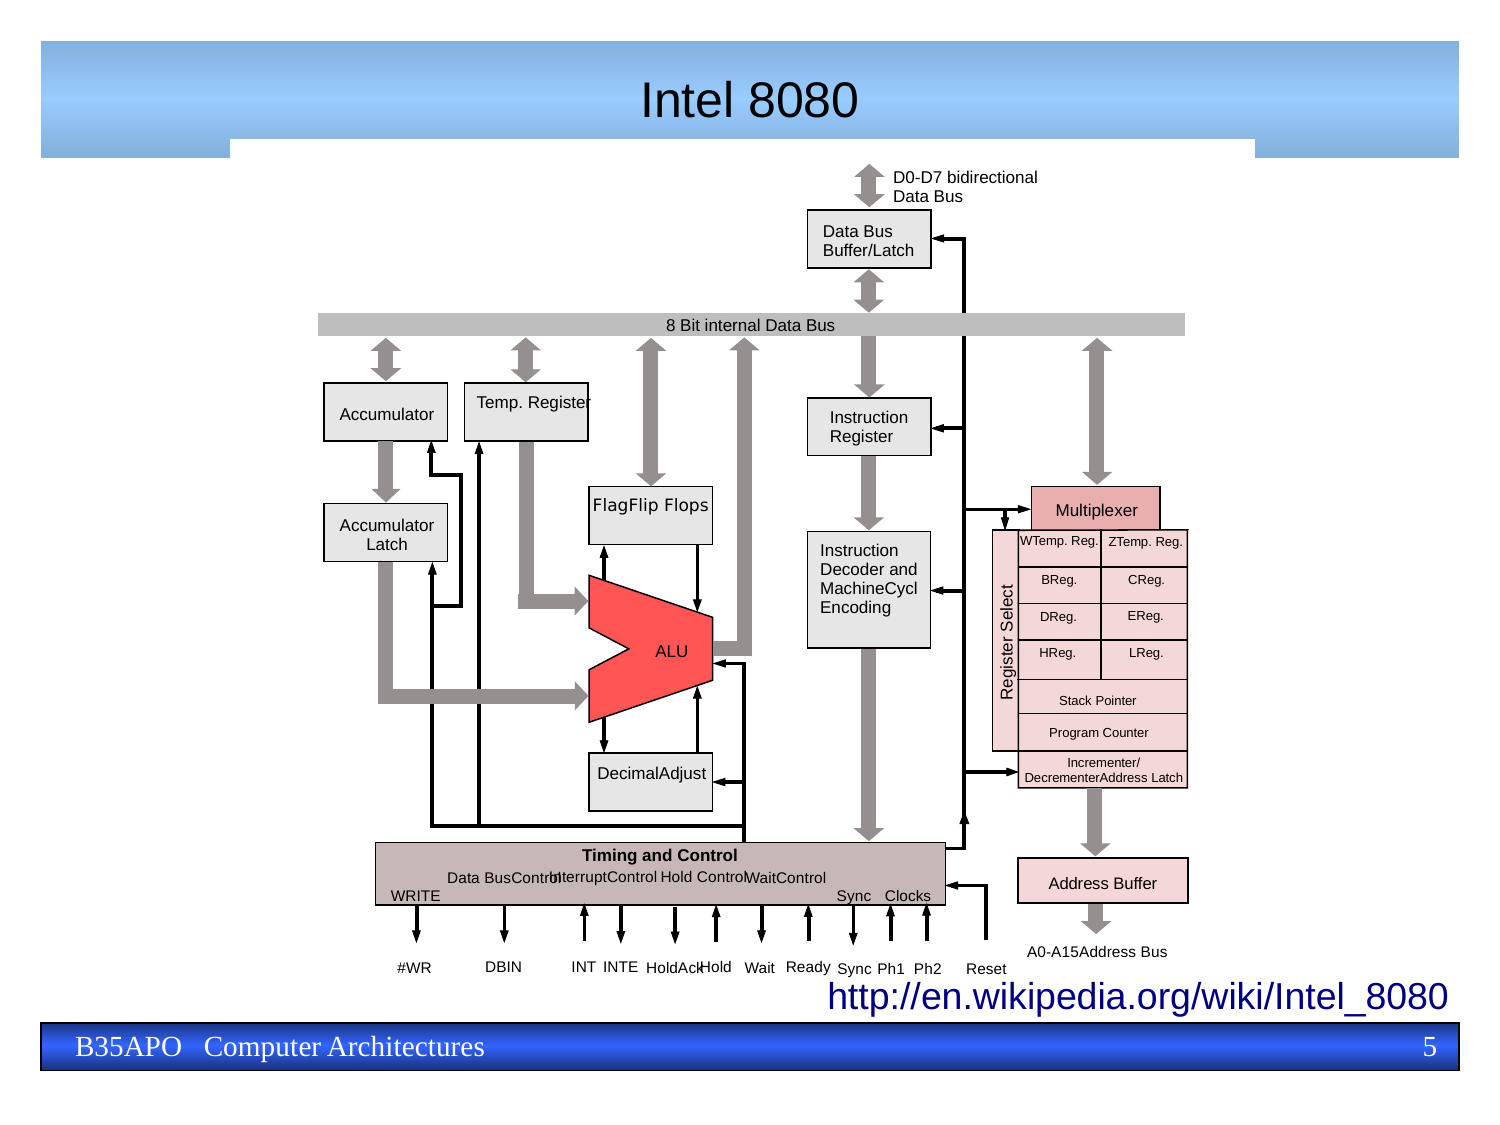

# Intel 8080
http://en.wikipedia.org/wiki/Intel_8080
B35APO Computer Architectures
5